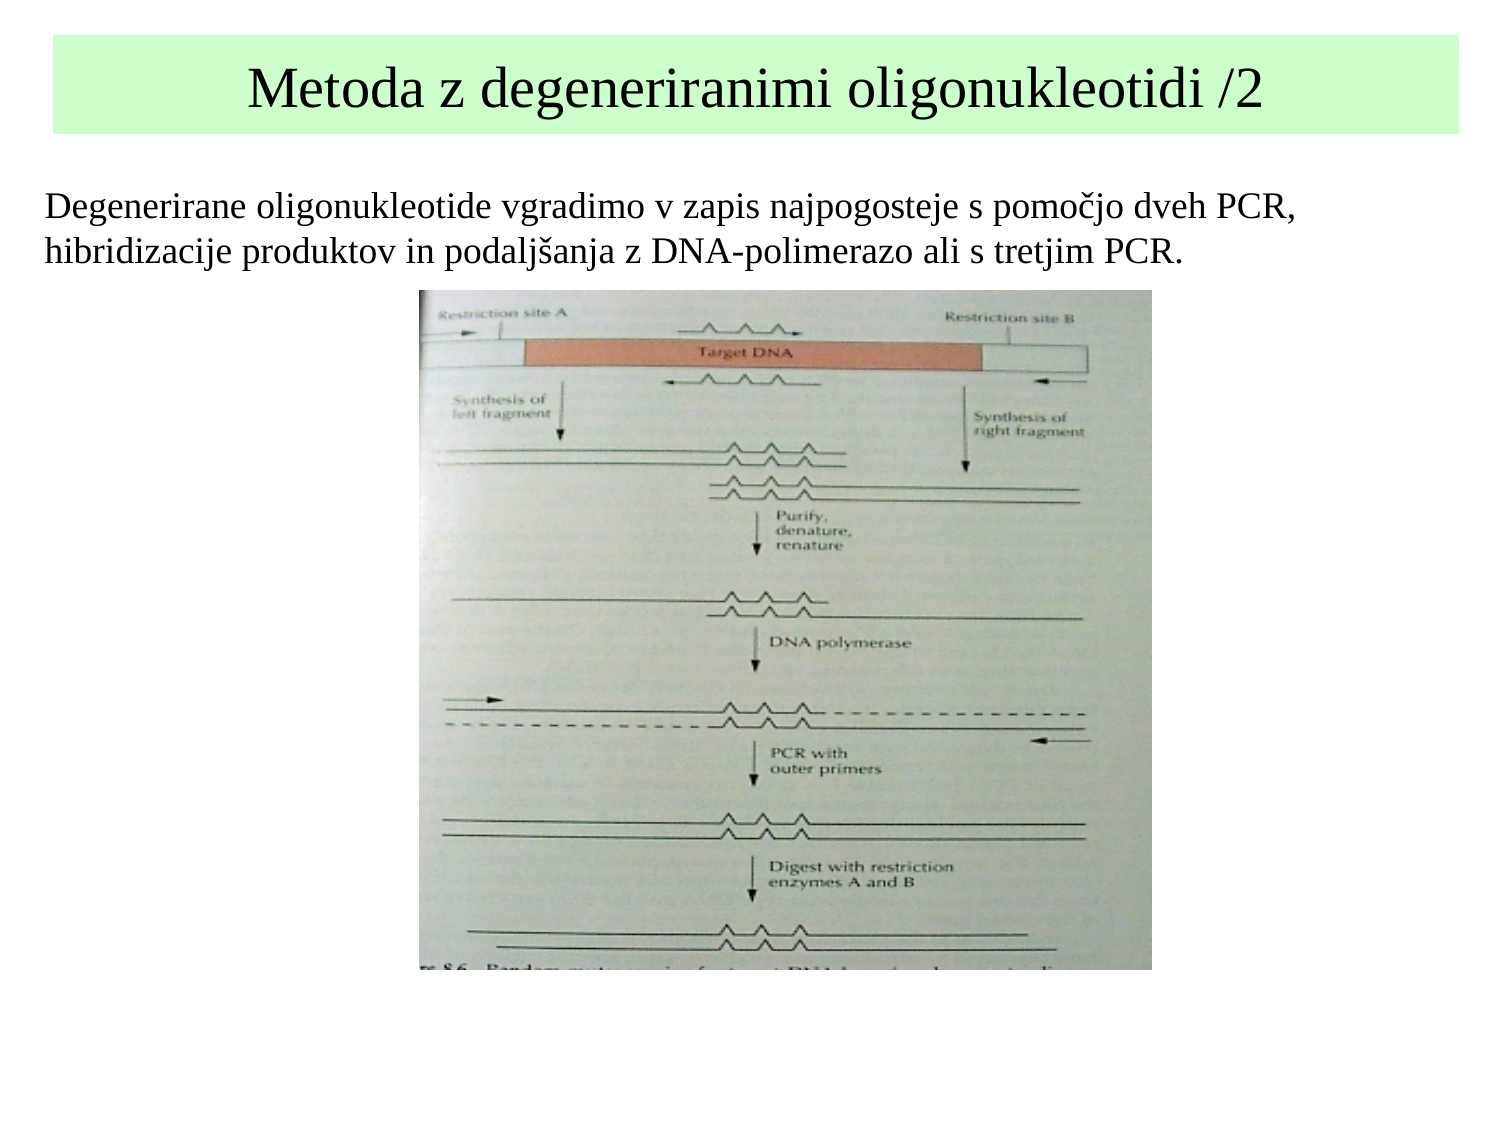

# Metoda z degeneriranimi oligonukleotidi /2
Degenerirane oligonukleotide vgradimo v zapis najpogosteje s pomočjo dveh PCR, hibridizacije produktov in podaljšanja z DNA-polimerazo ali s tretjim PCR.